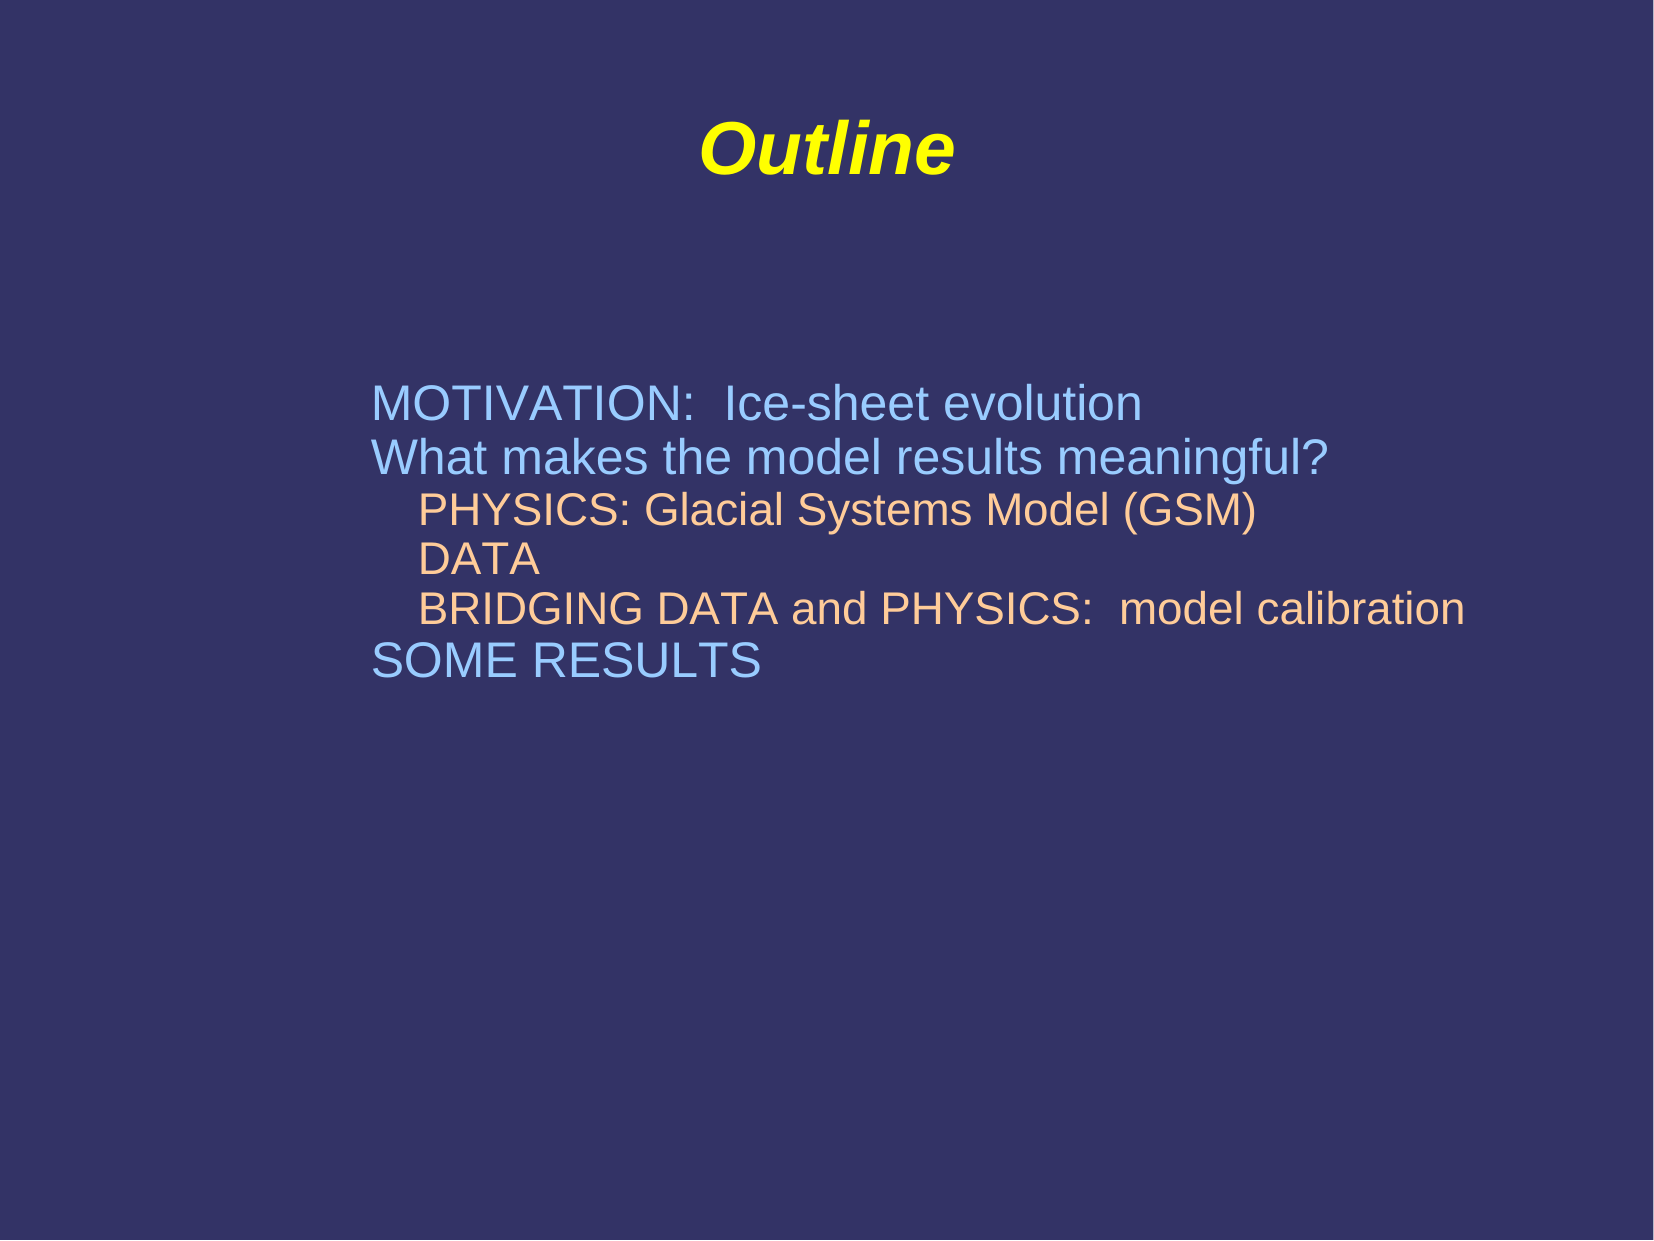

# Outline
MOTIVATION: Ice-sheet evolution
What makes the model results meaningful?
PHYSICS: Glacial Systems Model (GSM)
DATA
BRIDGING DATA and PHYSICS: model calibration
SOME RESULTS